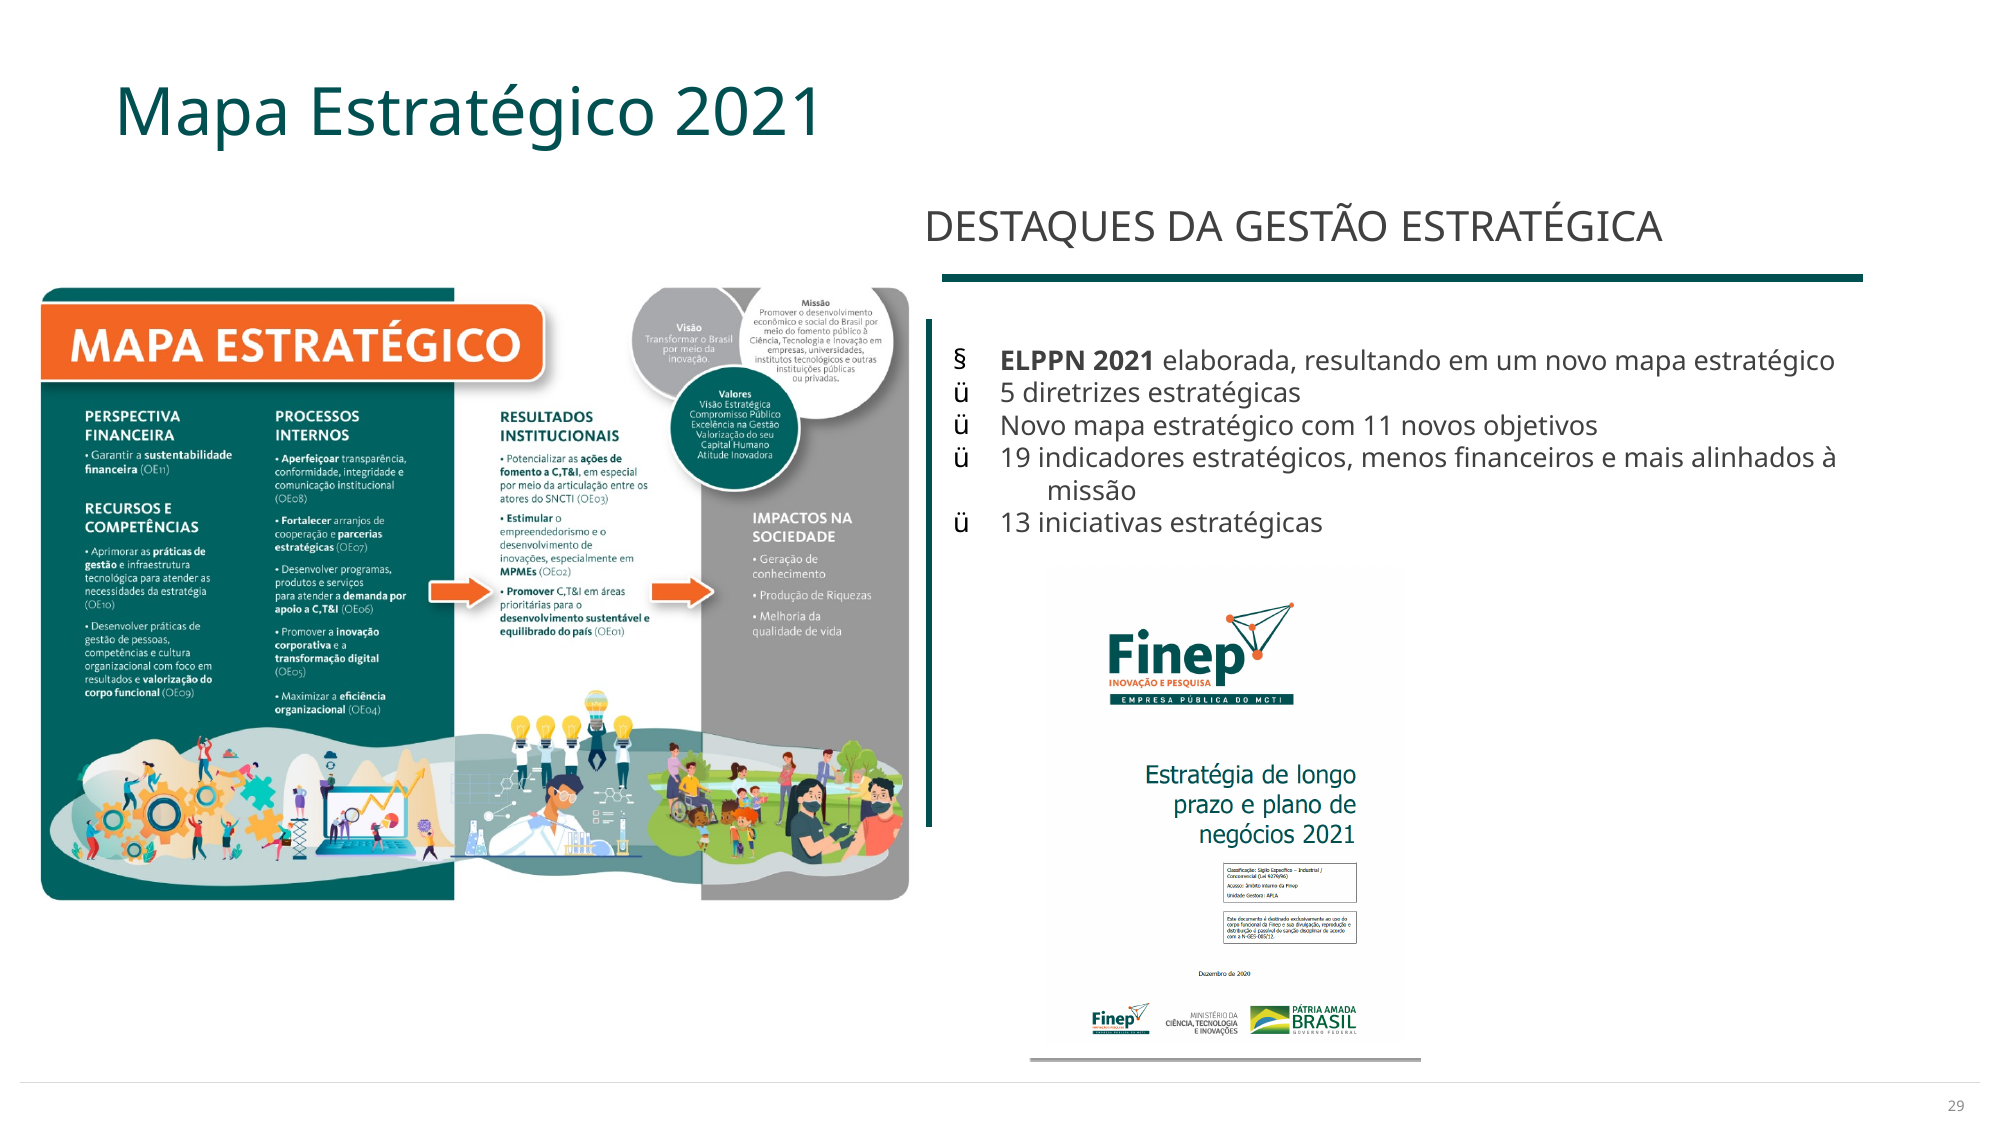

# Mapa Estratégico 2021
DESTAQUES DA GESTÃO ESTRATÉGICA
ELPPN 2021 elaborada, resultando em um novo mapa estratégico
5 diretrizes estratégicas
Novo mapa estratégico com 11 novos objetivos
19 indicadores estratégicos, menos financeiros e mais alinhados à missão
13 iniciativas estratégicas